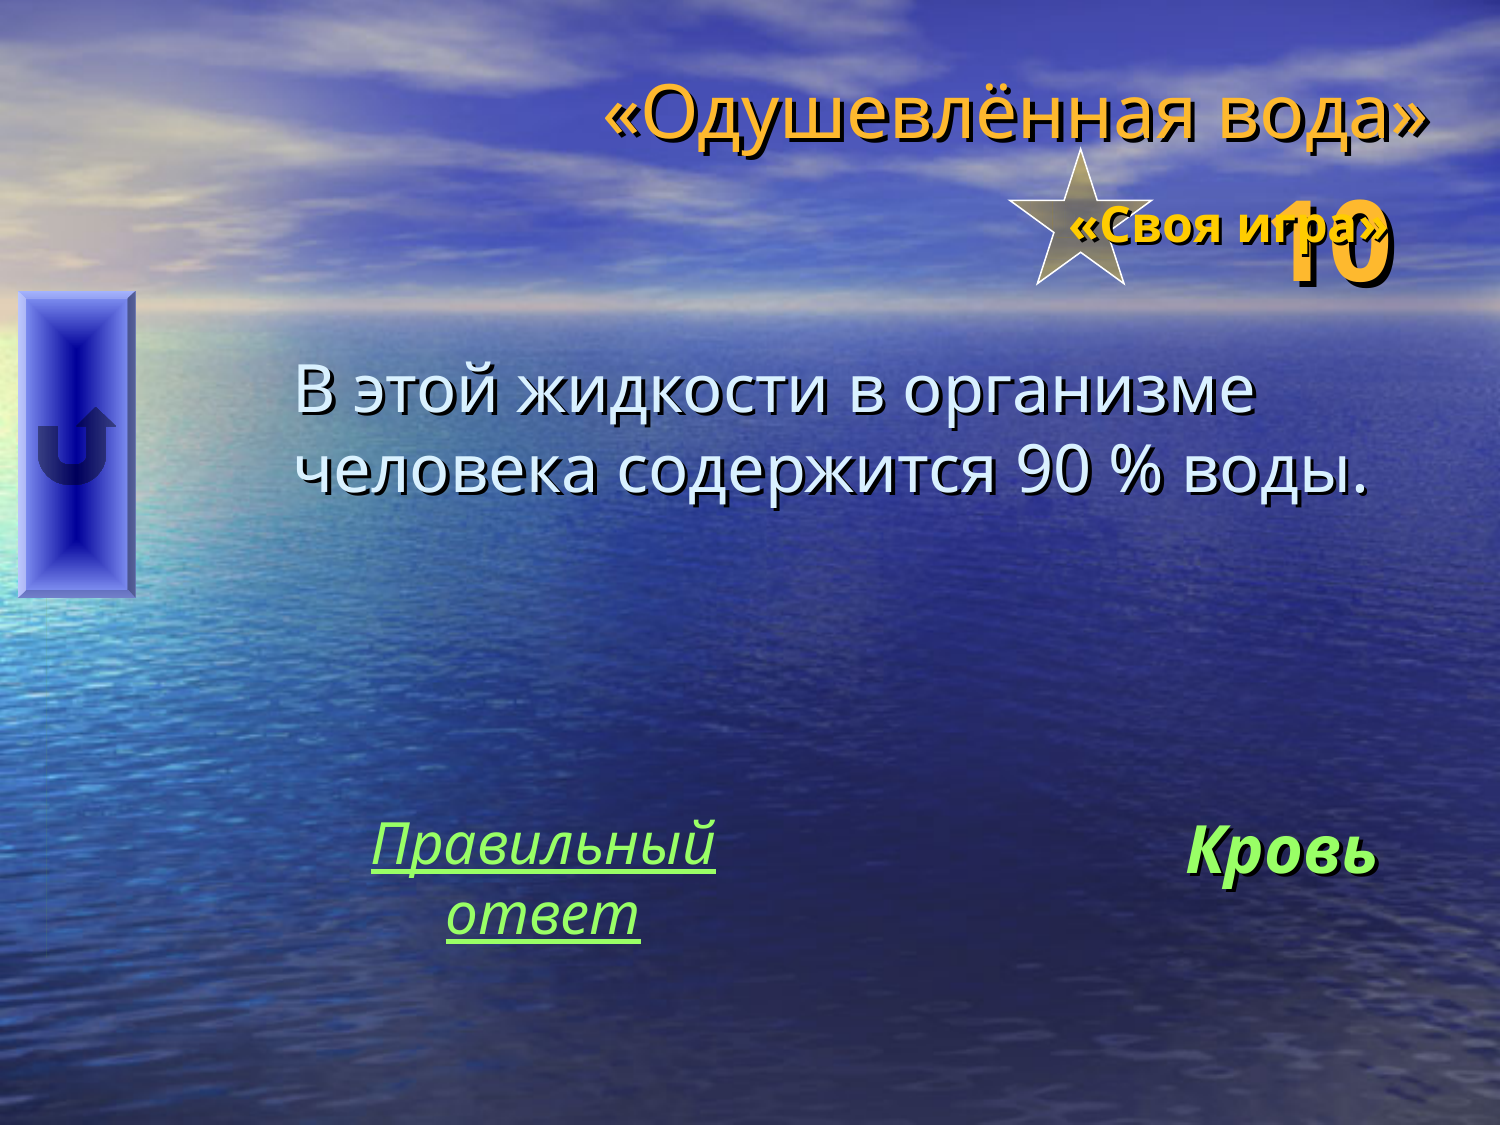

# «Одушевлённая вода»
«Своя игра»
10
В этой жидкости в организме человека содержится 90 % воды.
Кровь
Правильный ответ